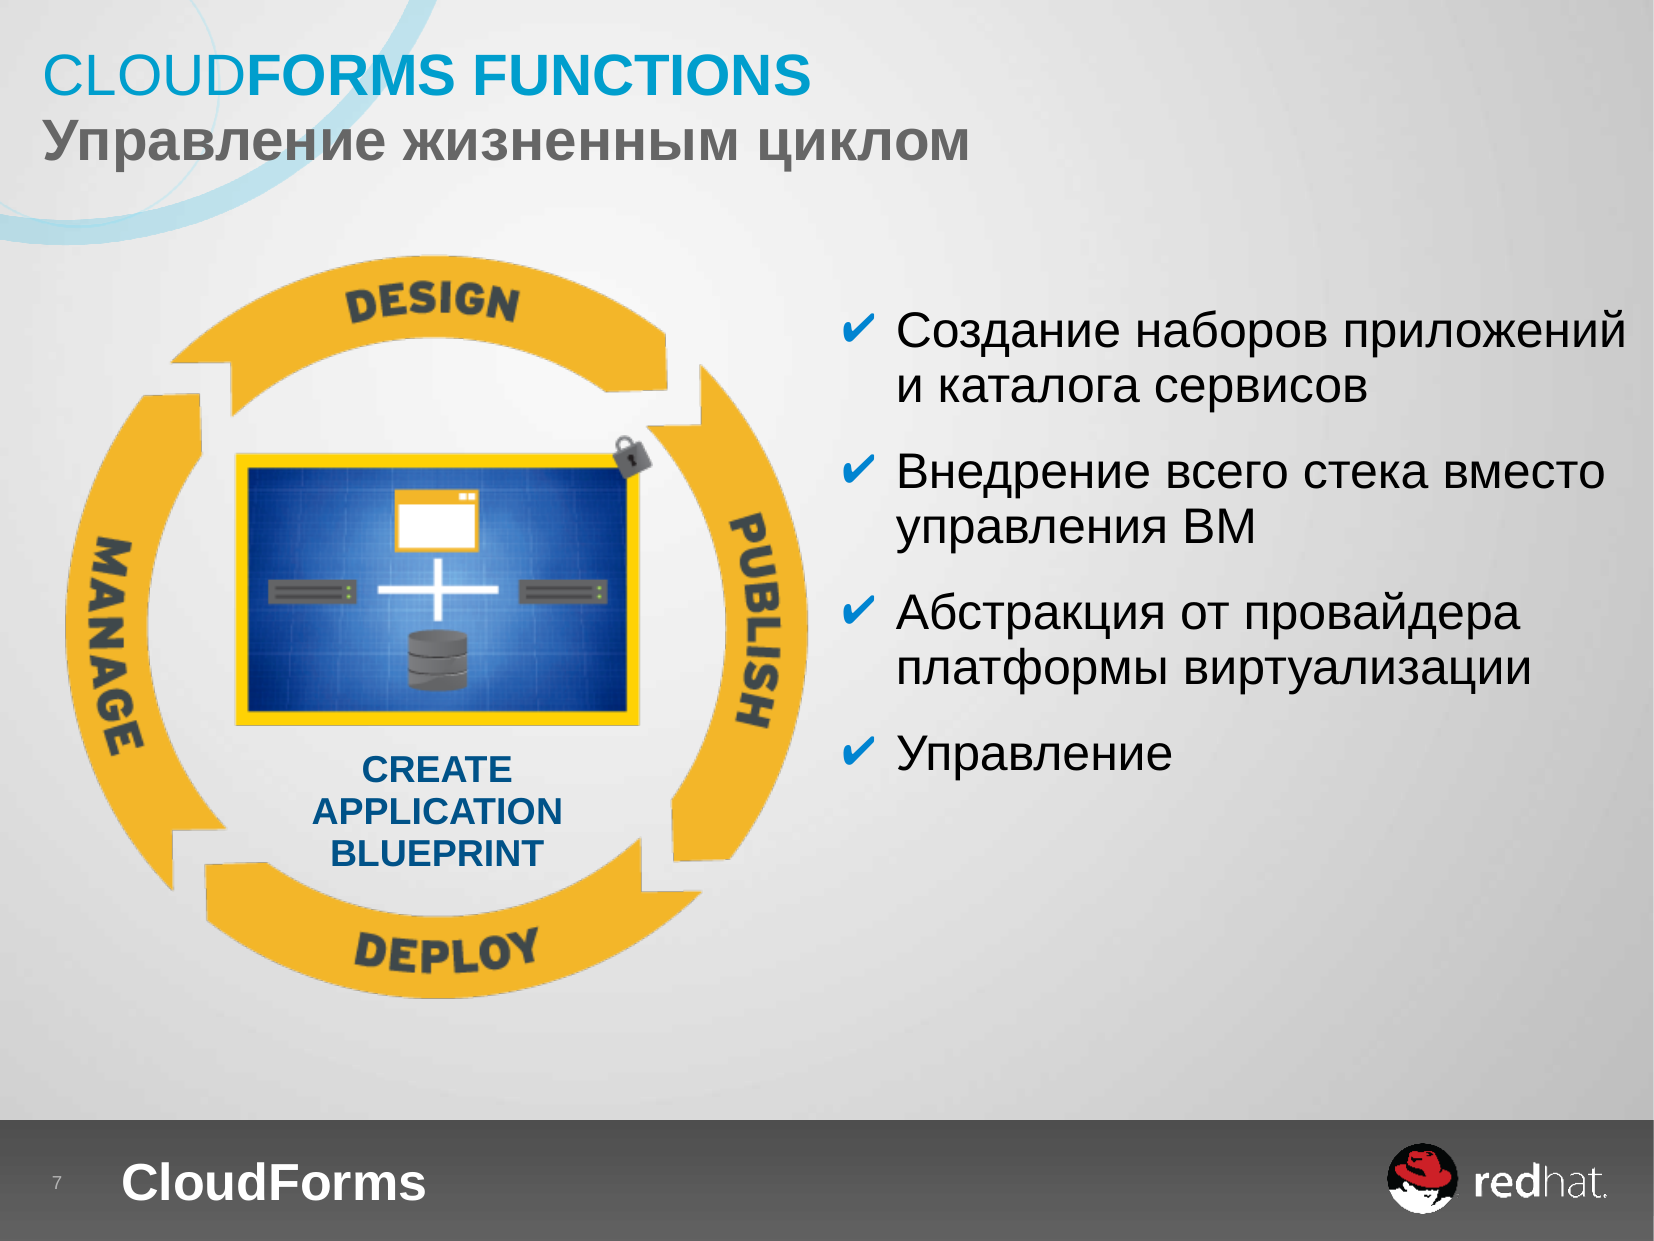

CLOUDFORMS FUNCTIONS
Управление жизненным циклом
# Создание наборов приложений и каталога сервисов
Внедрение всего стека вместо управления ВМ
Абстракция от провайдера платформы виртуализации
Управление
CREATE
APPLICATION
BLUEPRINT